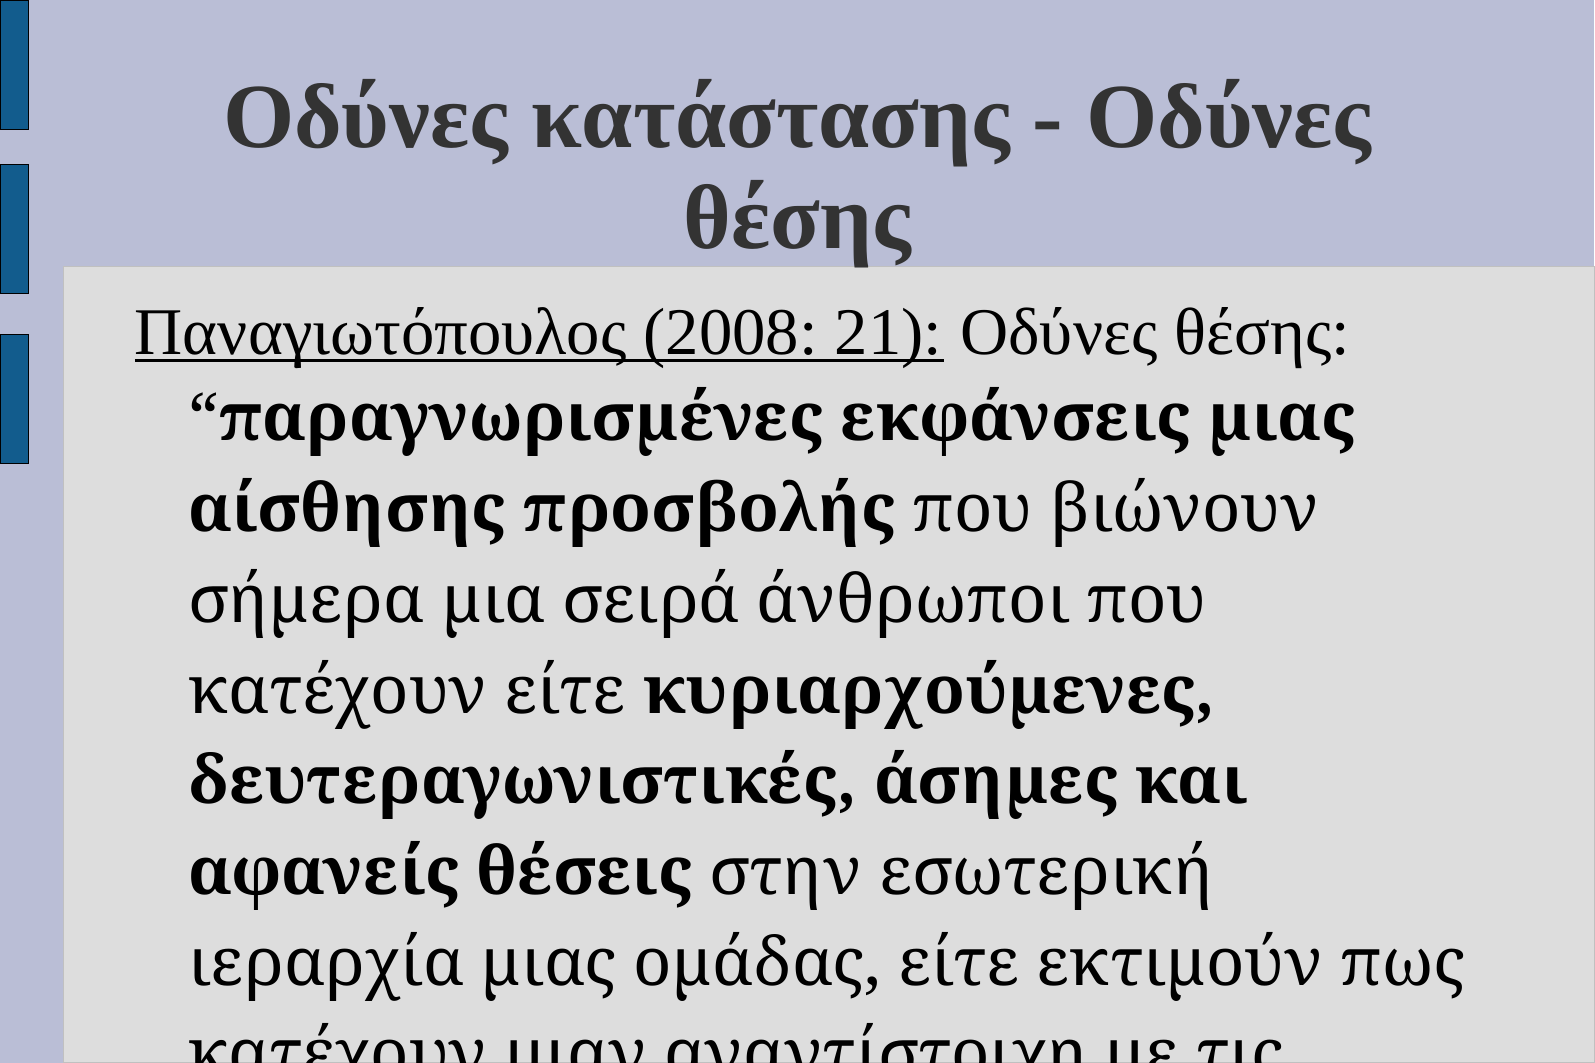

# Οδύνες κατάστασης - Οδύνες θέσης
Παναγιωτόπουλος (2008: 21): Οδύνες θέσης: “παραγνωρισμένες εκφάνσεις μιας αίσθησης προσβολής που βιώνουν σήμερα μια σειρά άνθρωποι που κατέχουν είτε κυριαρχούμενες, δευτεραγωνιστικές, άσημες και αφανείς θέσεις στην εσωτερική ιεραρχία μιας ομάδας, είτε εκτιμούν πως κατέχουν μιαν αναντίστοιχη με τις προσδοκίες τους θέση”
Παράλληλη έννοια με την επισφάλεια;
Συγκεκριμένα προβλήματα υγείας